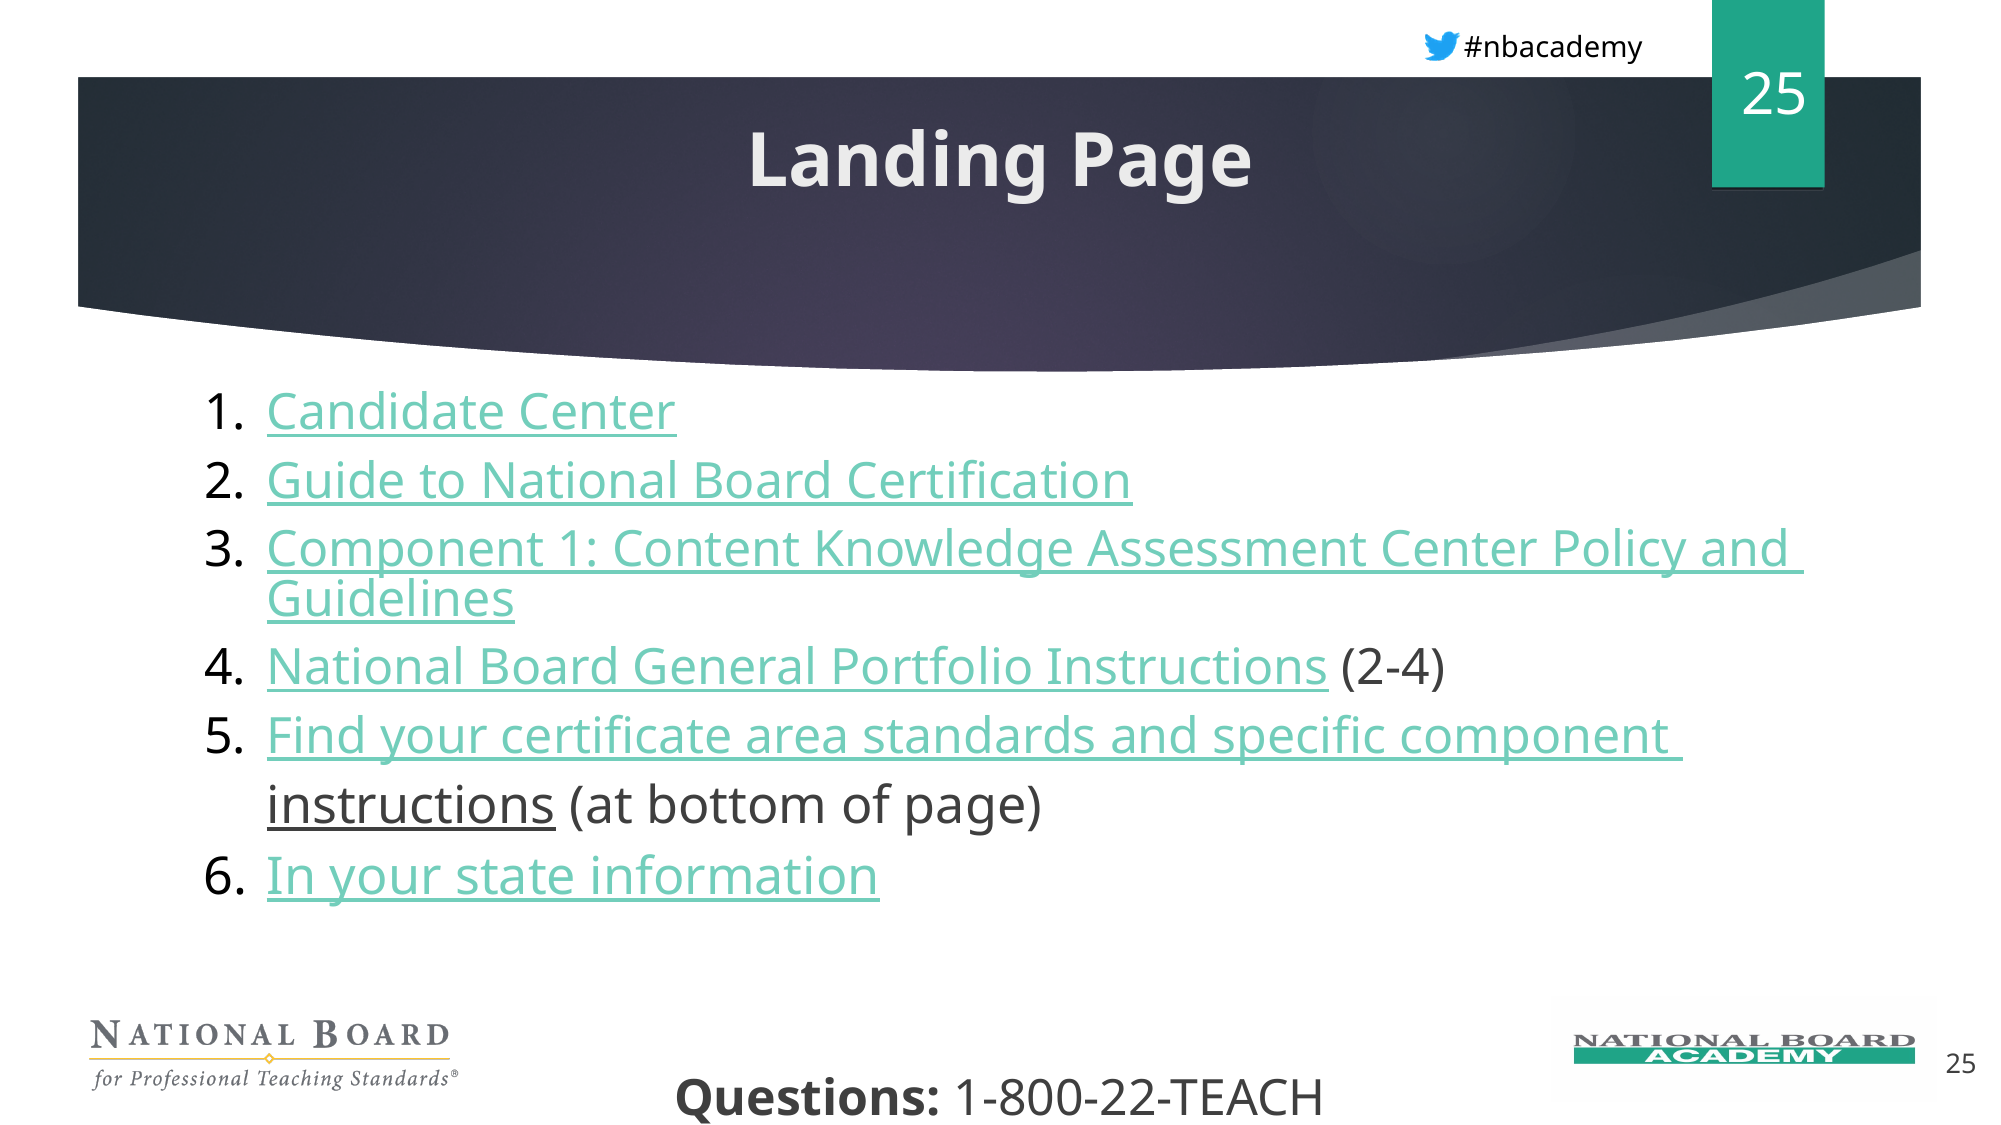

Landing Page
# Candidate Center
Guide to National Board Certification
Component 1: Content Knowledge Assessment Center Policy and Guidelines
National Board General Portfolio Instructions (2-4)
Find your certificate area standards and specific component instructions (at bottom of page)
In your state information
Questions: 1-800-22-TEACH